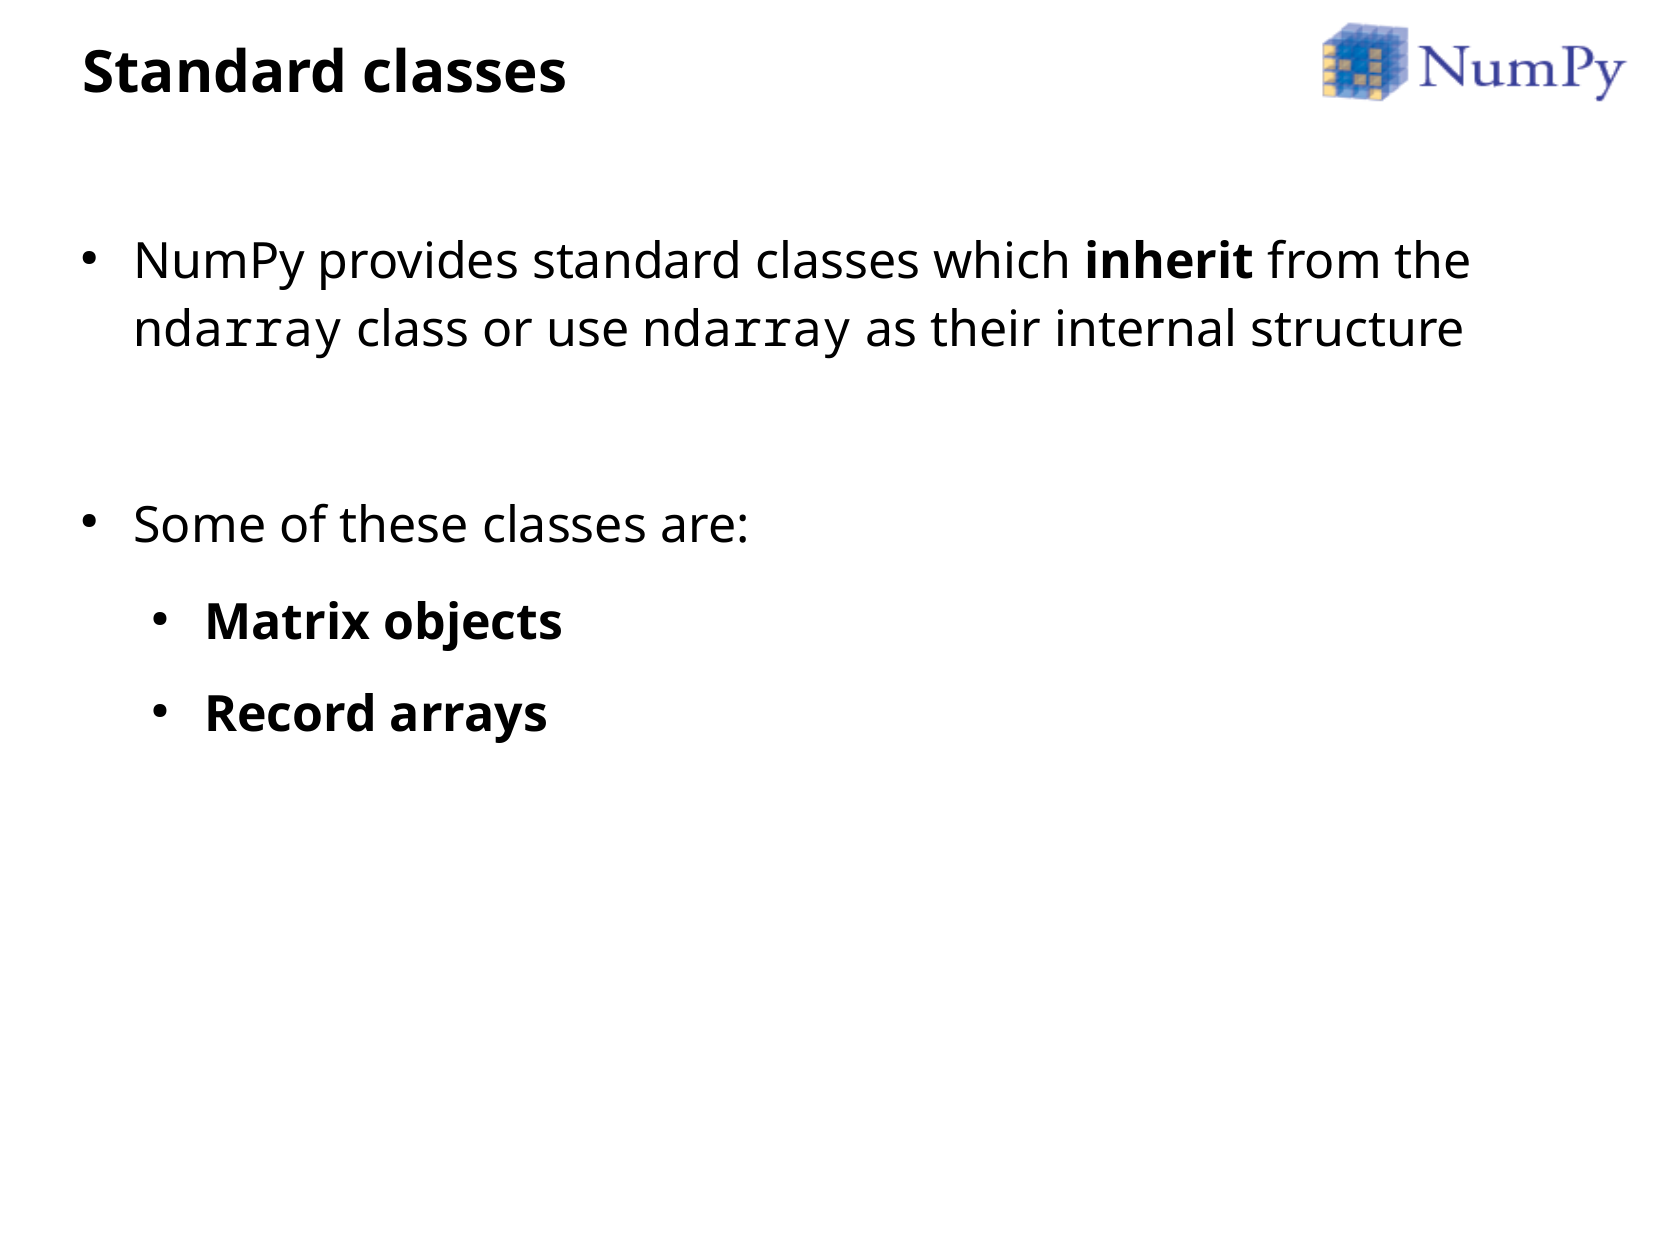

# Standard classes
NumPy provides standard classes which inherit from the ndarray class or use ndarray as their internal structure
Some of these classes are:
Matrix objects
Record arrays